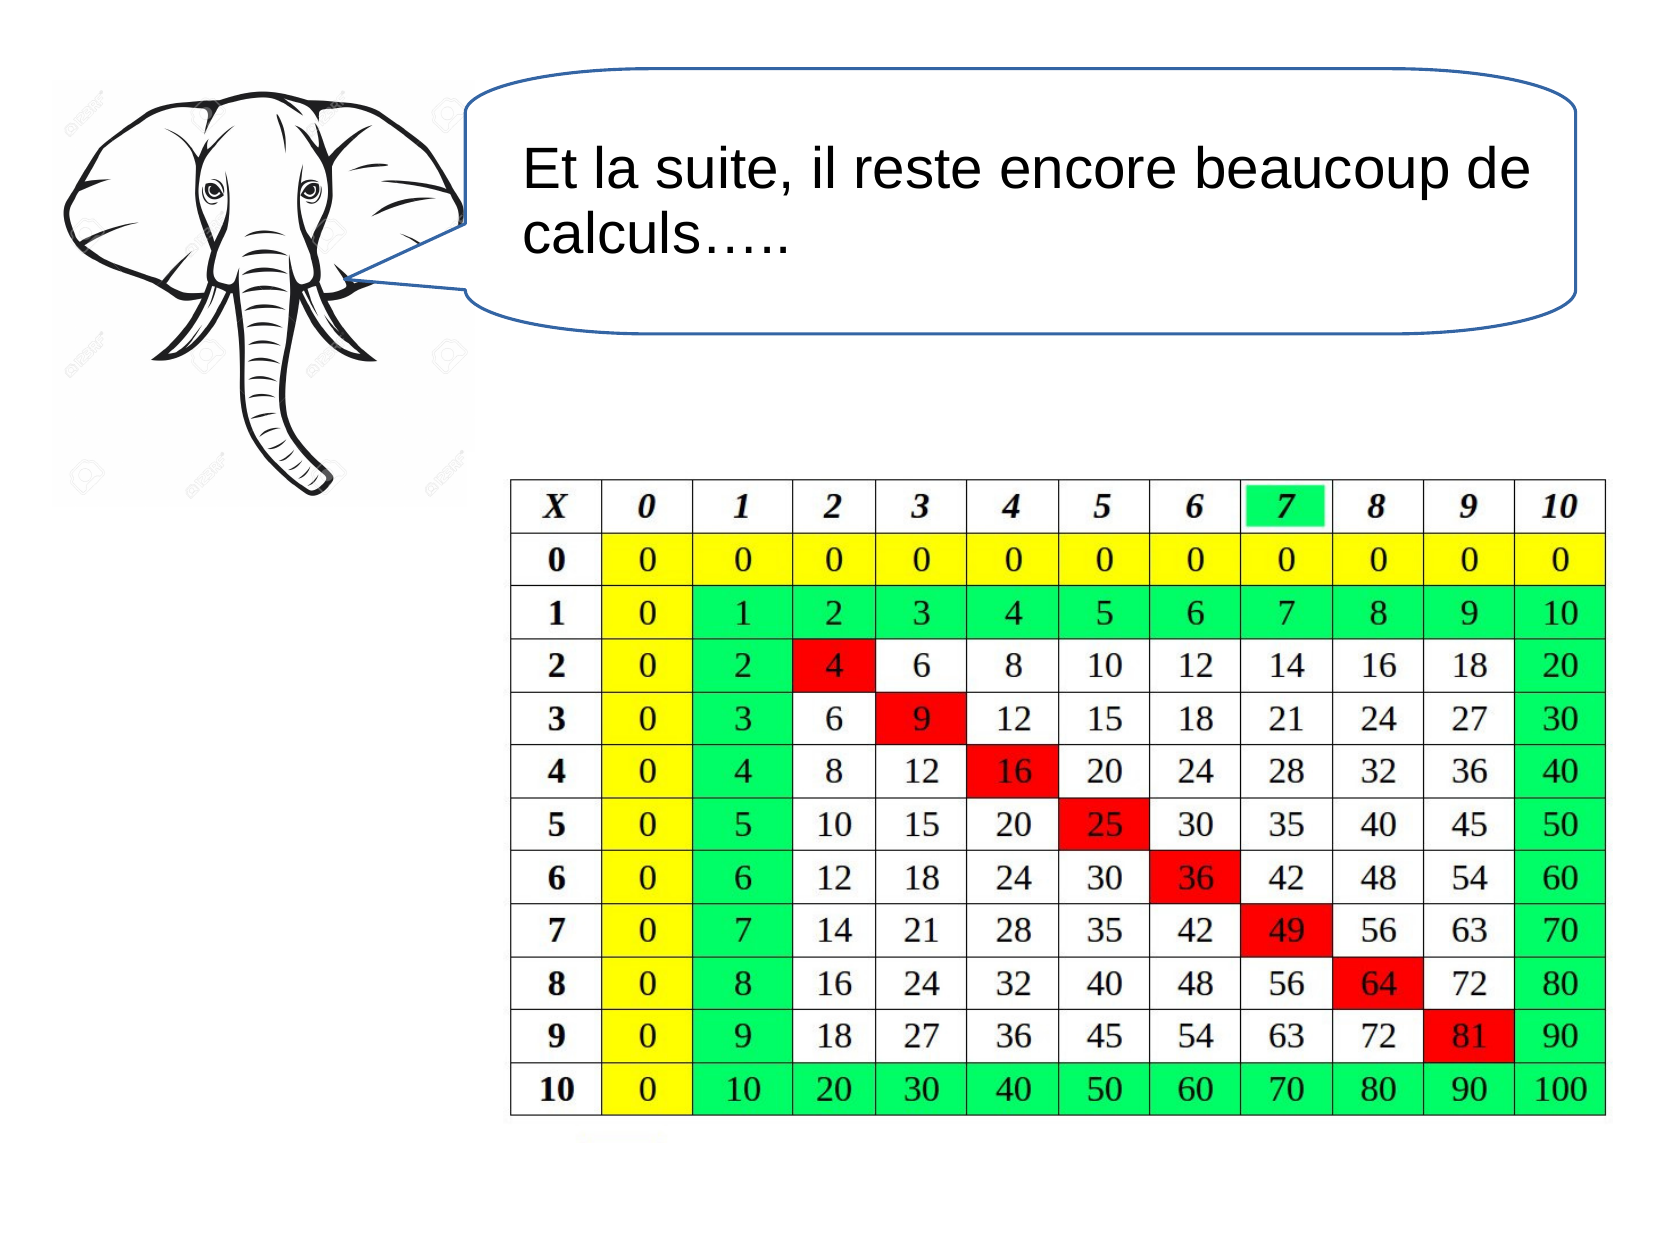

Et la suite, il reste encore beaucoup de
calculs…..